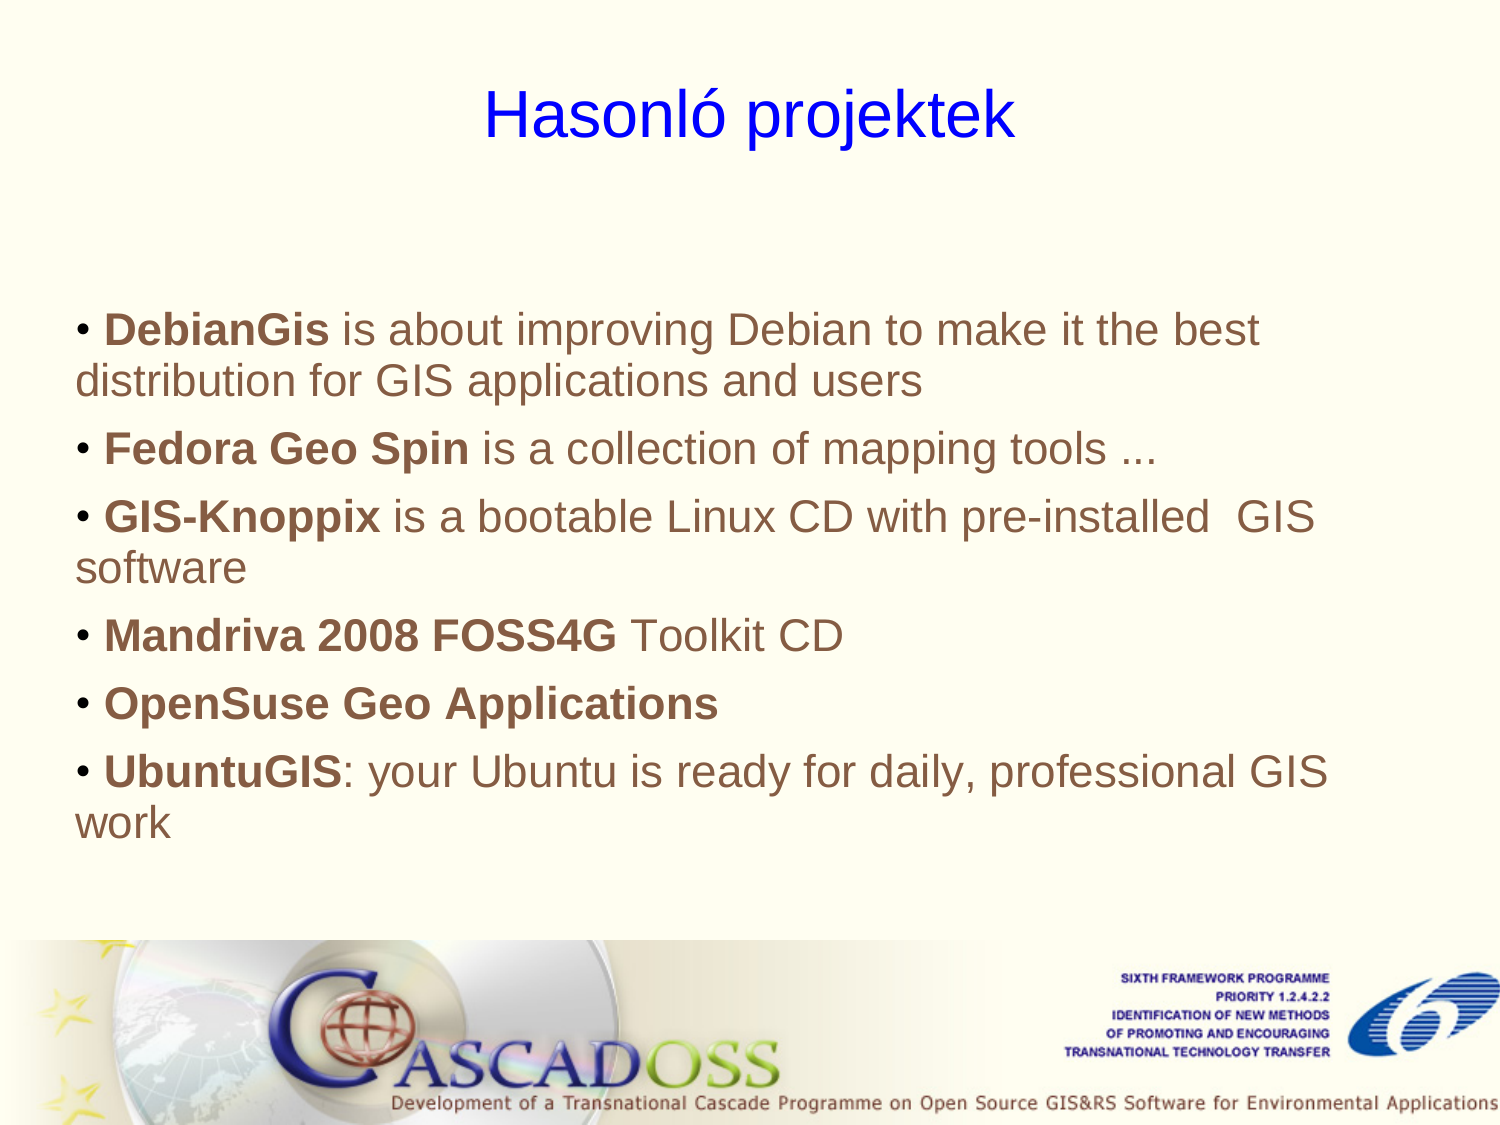

# Hasonló projektek
 DebianGis is about improving Debian to make it the best distribution for GIS applications and users
 Fedora Geo Spin is a collection of mapping tools ...
 GIS-Knoppix is a bootable Linux CD with pre-installed GIS 	software
 Mandriva 2008 FOSS4G Toolkit CD
 OpenSuse Geo Applications
 UbuntuGIS: your Ubuntu is ready for daily, professional GIS work